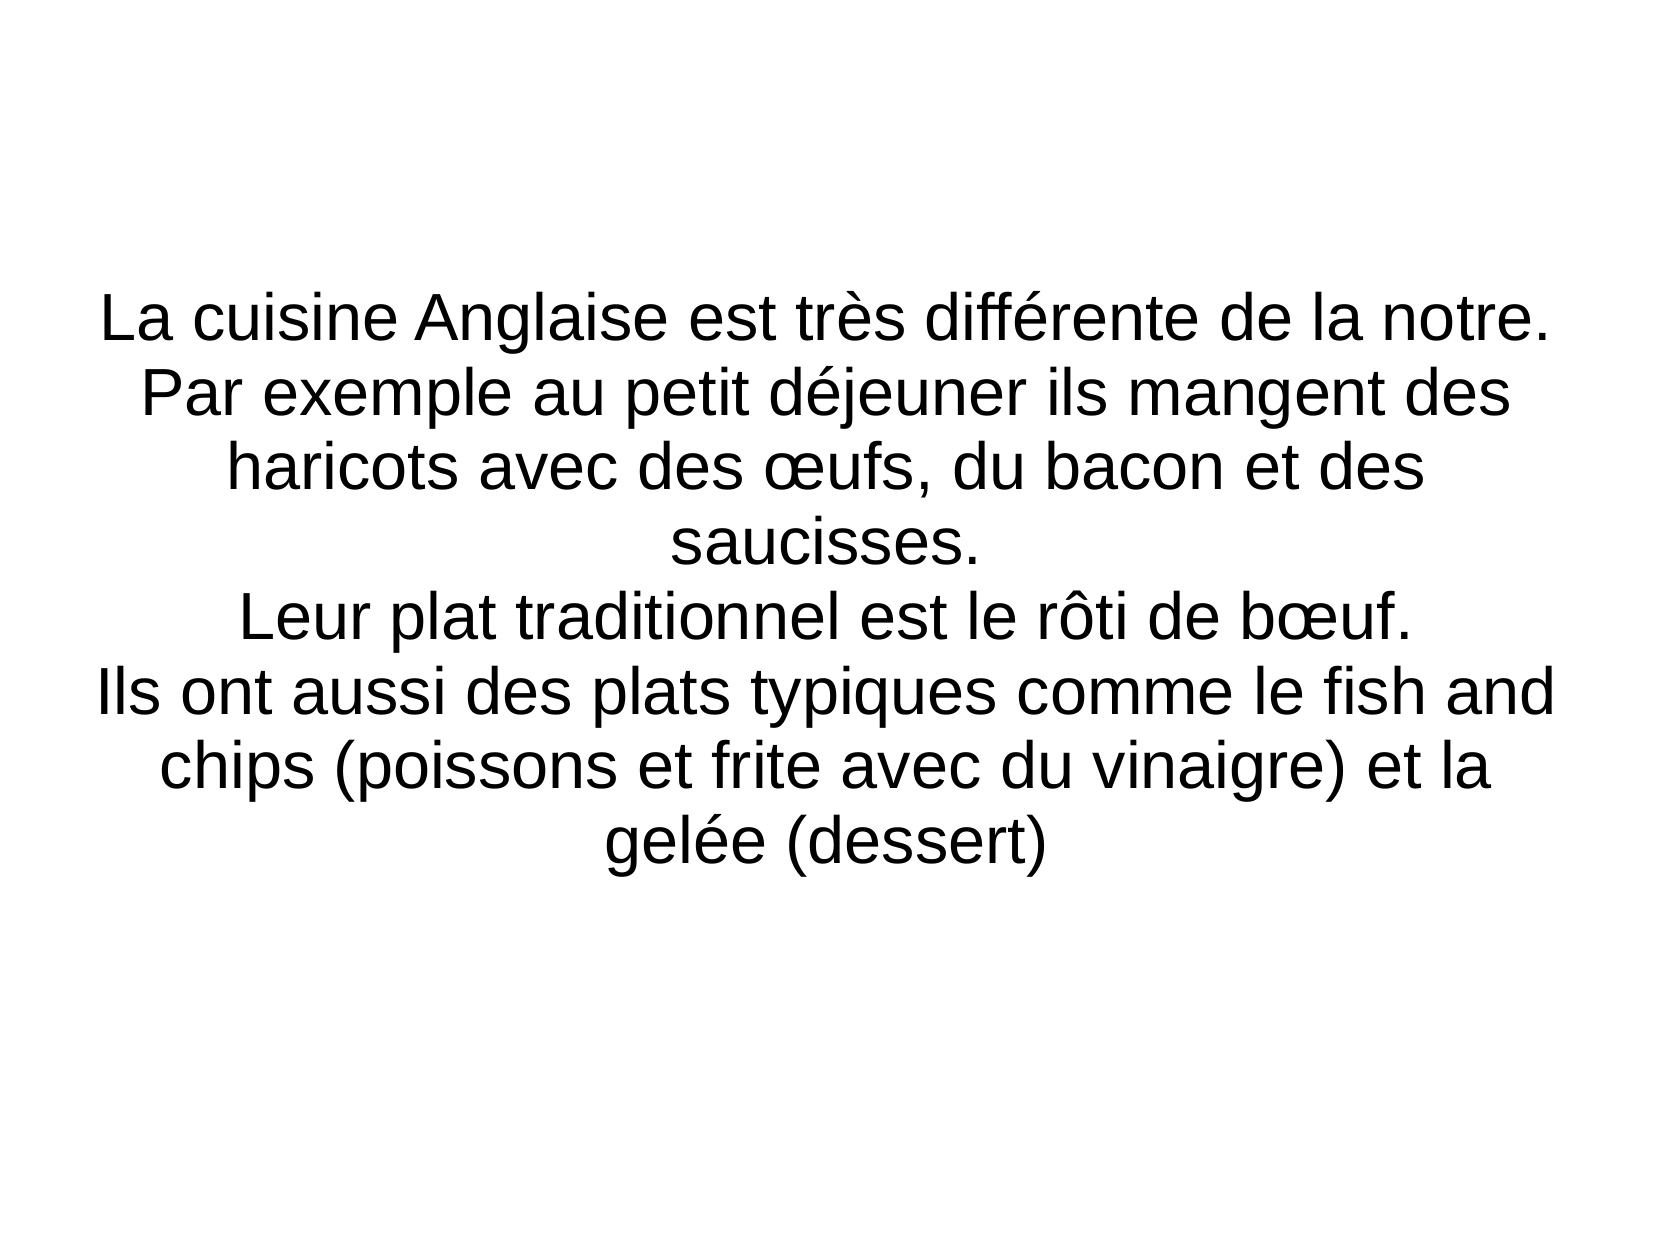

# La cuisine Anglaise est très différente de la notre. Par exemple au petit déjeuner ils mangent des haricots avec des œufs, du bacon et des saucisses.
Leur plat traditionnel est le rôti de bœuf.
Ils ont aussi des plats typiques comme le fish and chips (poissons et frite avec du vinaigre) et la gelée (dessert)